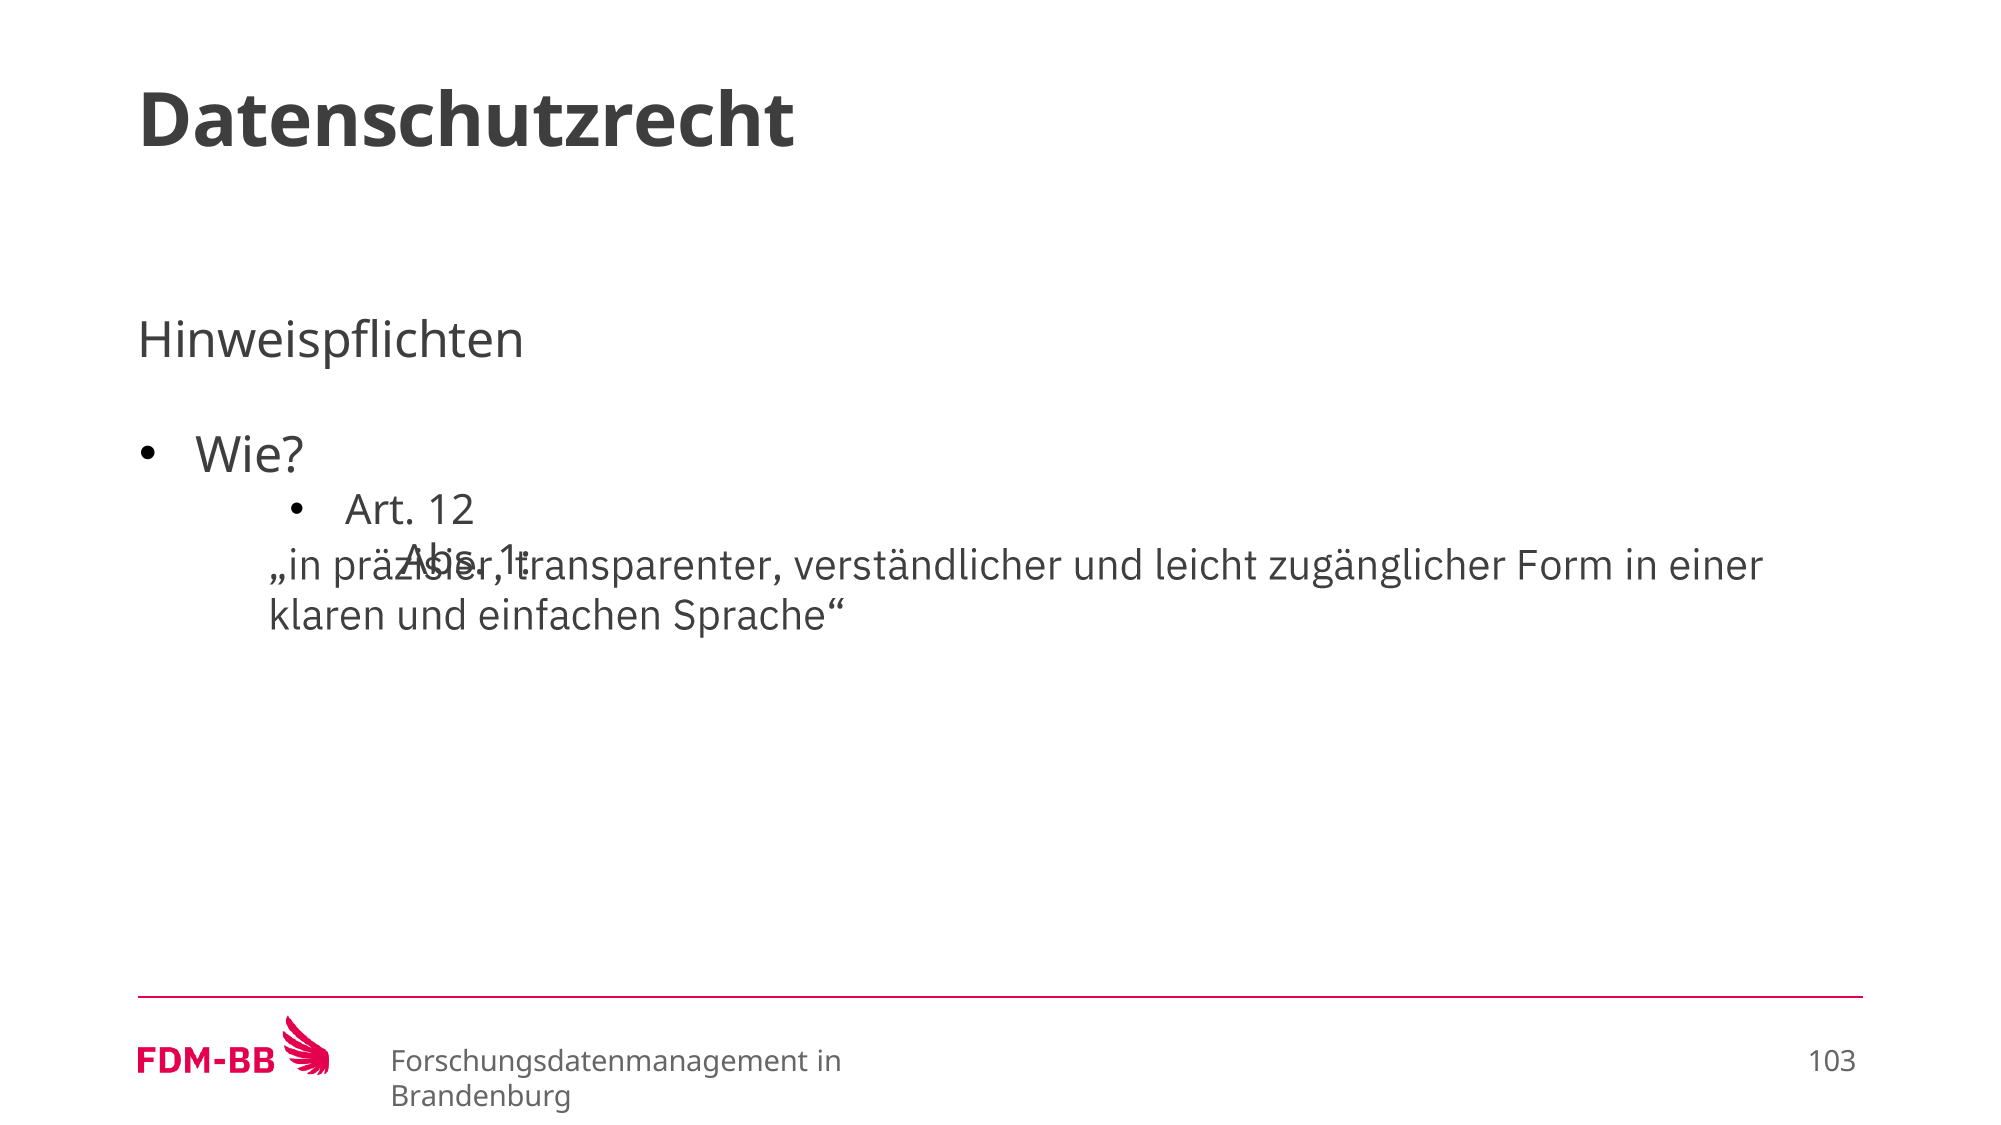

# Datenschutzrecht
Hinweispflichten
Wie?
Art. 12 Abs. 1:
Forschungsdatenmanagement in Brandenburg
103